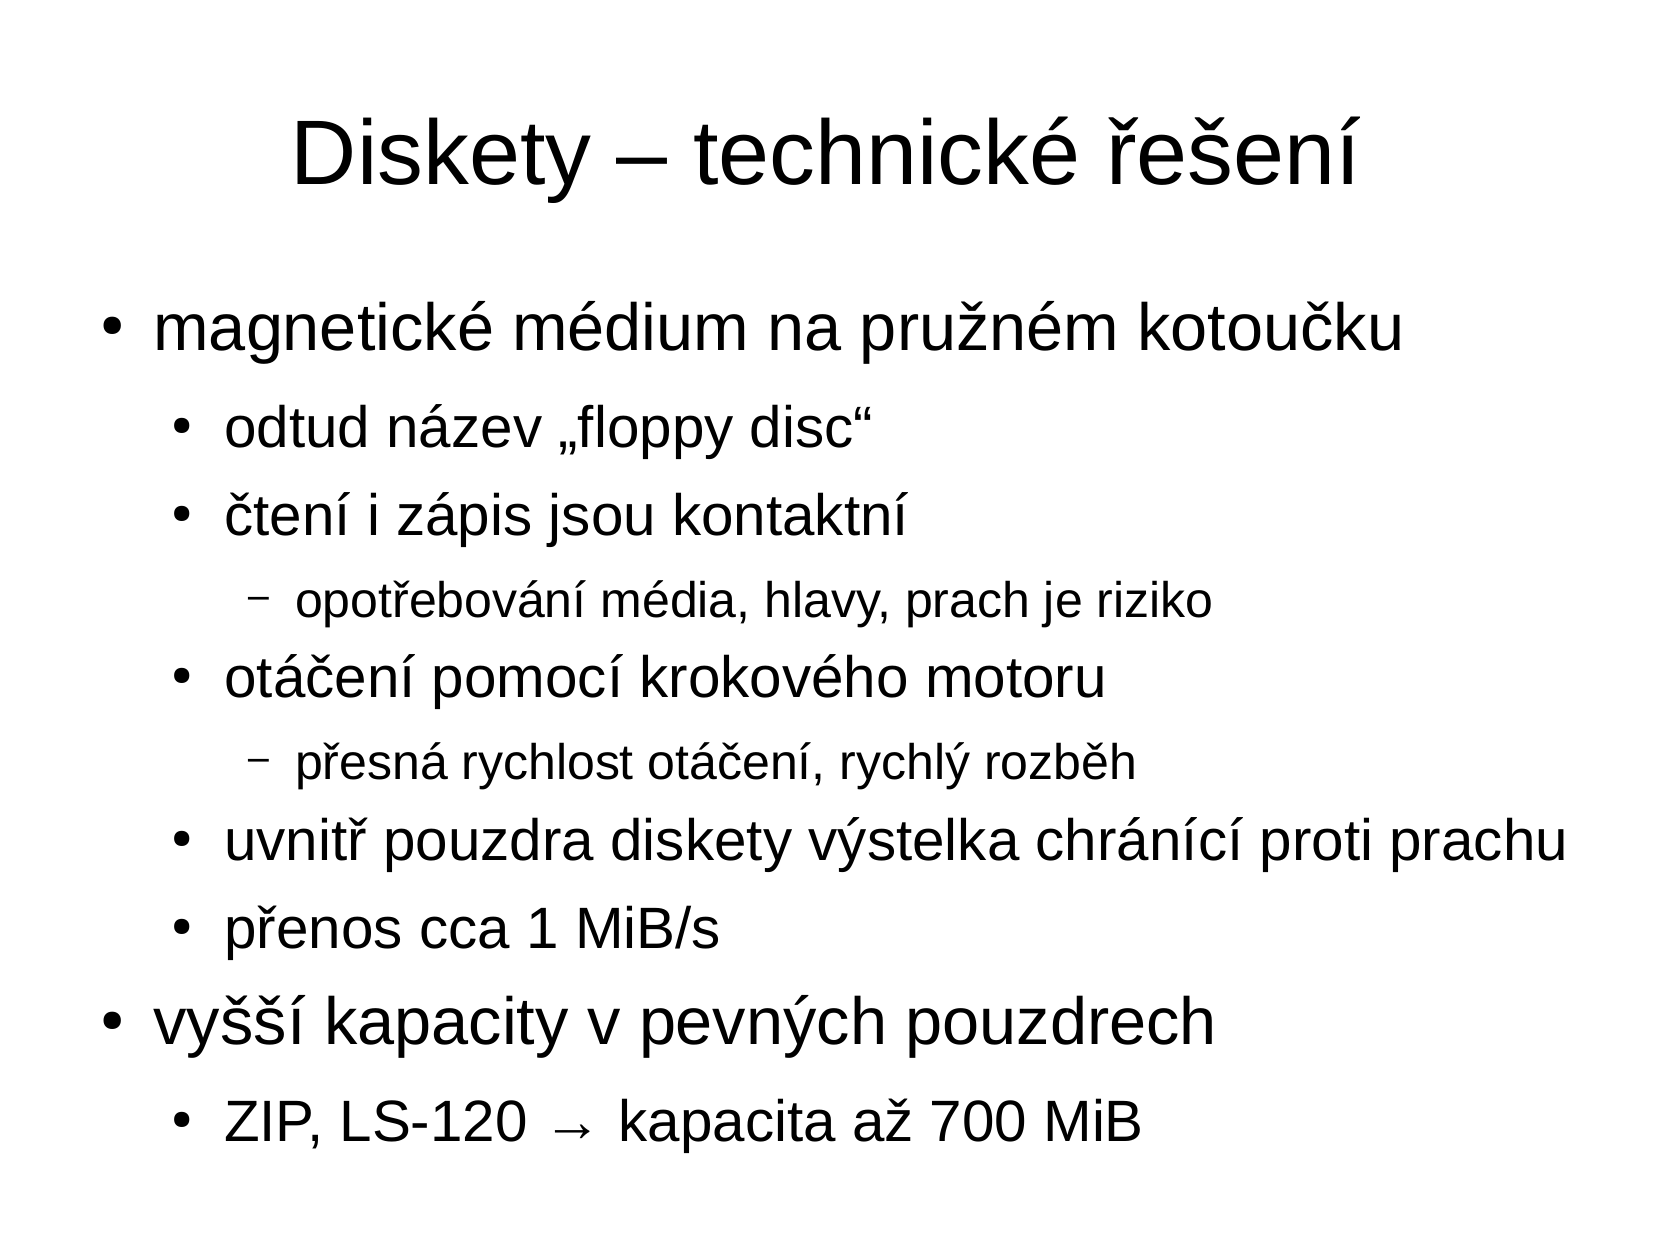

# Diskety – technické řešení
magnetické médium na pružném kotoučku
odtud název „floppy disc“
čtení i zápis jsou kontaktní
opotřebování média, hlavy, prach je riziko
otáčení pomocí krokového motoru
přesná rychlost otáčení, rychlý rozběh
uvnitř pouzdra diskety výstelka chránící proti prachu
přenos cca 1 MiB/s
vyšší kapacity v pevných pouzdrech
ZIP, LS-120 → kapacita až 700 MiB